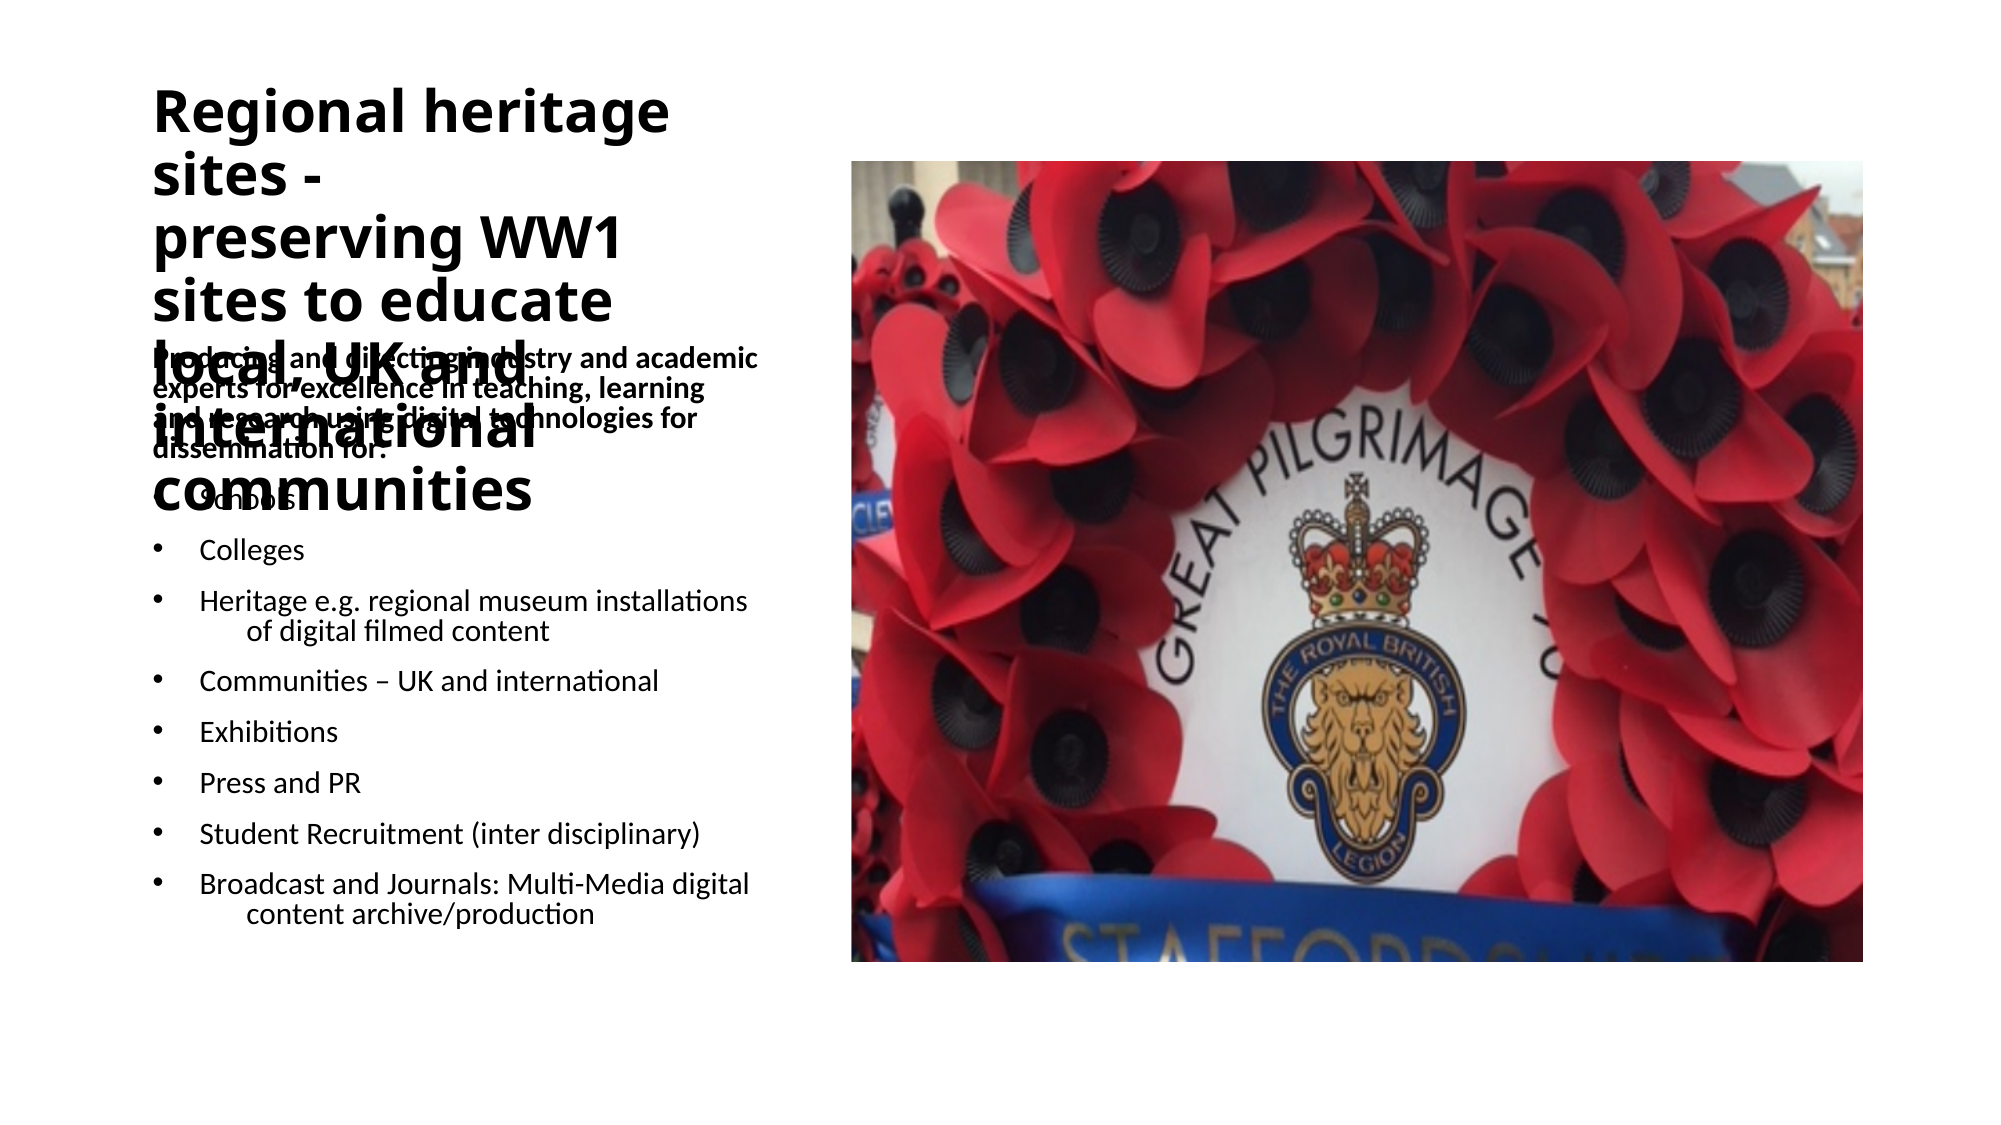

# Regional heritage sites - preserving WW1 sites to educate local, UK and international communities
Producing and directing industry and academic experts for excellence in teaching, learning and research using digital technologies for dissemination for:
Schools
Colleges
Heritage e.g. regional museum installations of digital filmed content
Communities – UK and international
Exhibitions
Press and PR
Student Recruitment (inter disciplinary)
Broadcast and Journals: Multi-Media digital content archive/production